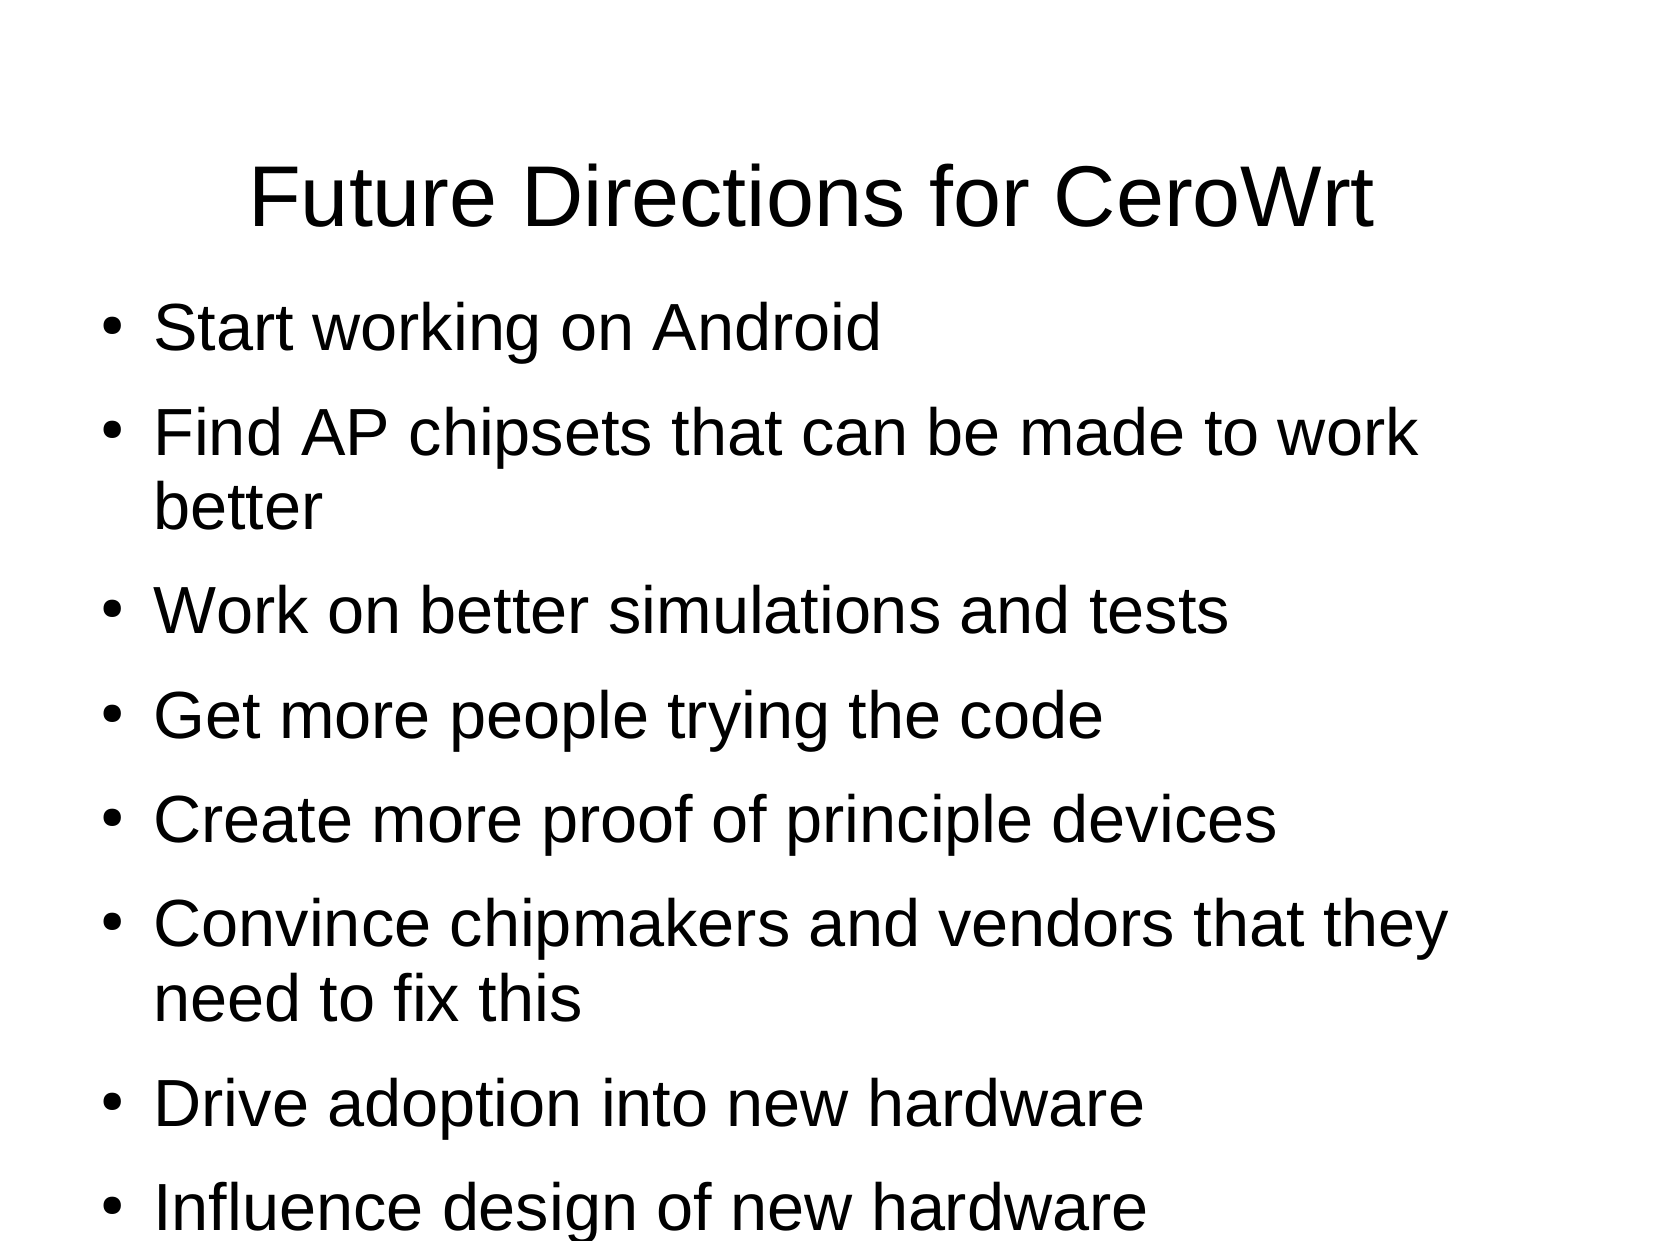

# Future Directions for CeroWrt
Start working on Android
Find AP chipsets that can be made to work better
Work on better simulations and tests
Get more people trying the code
Create more proof of principle devices
Convince chipmakers and vendors that they need to fix this
Drive adoption into new hardware
Influence design of new hardware